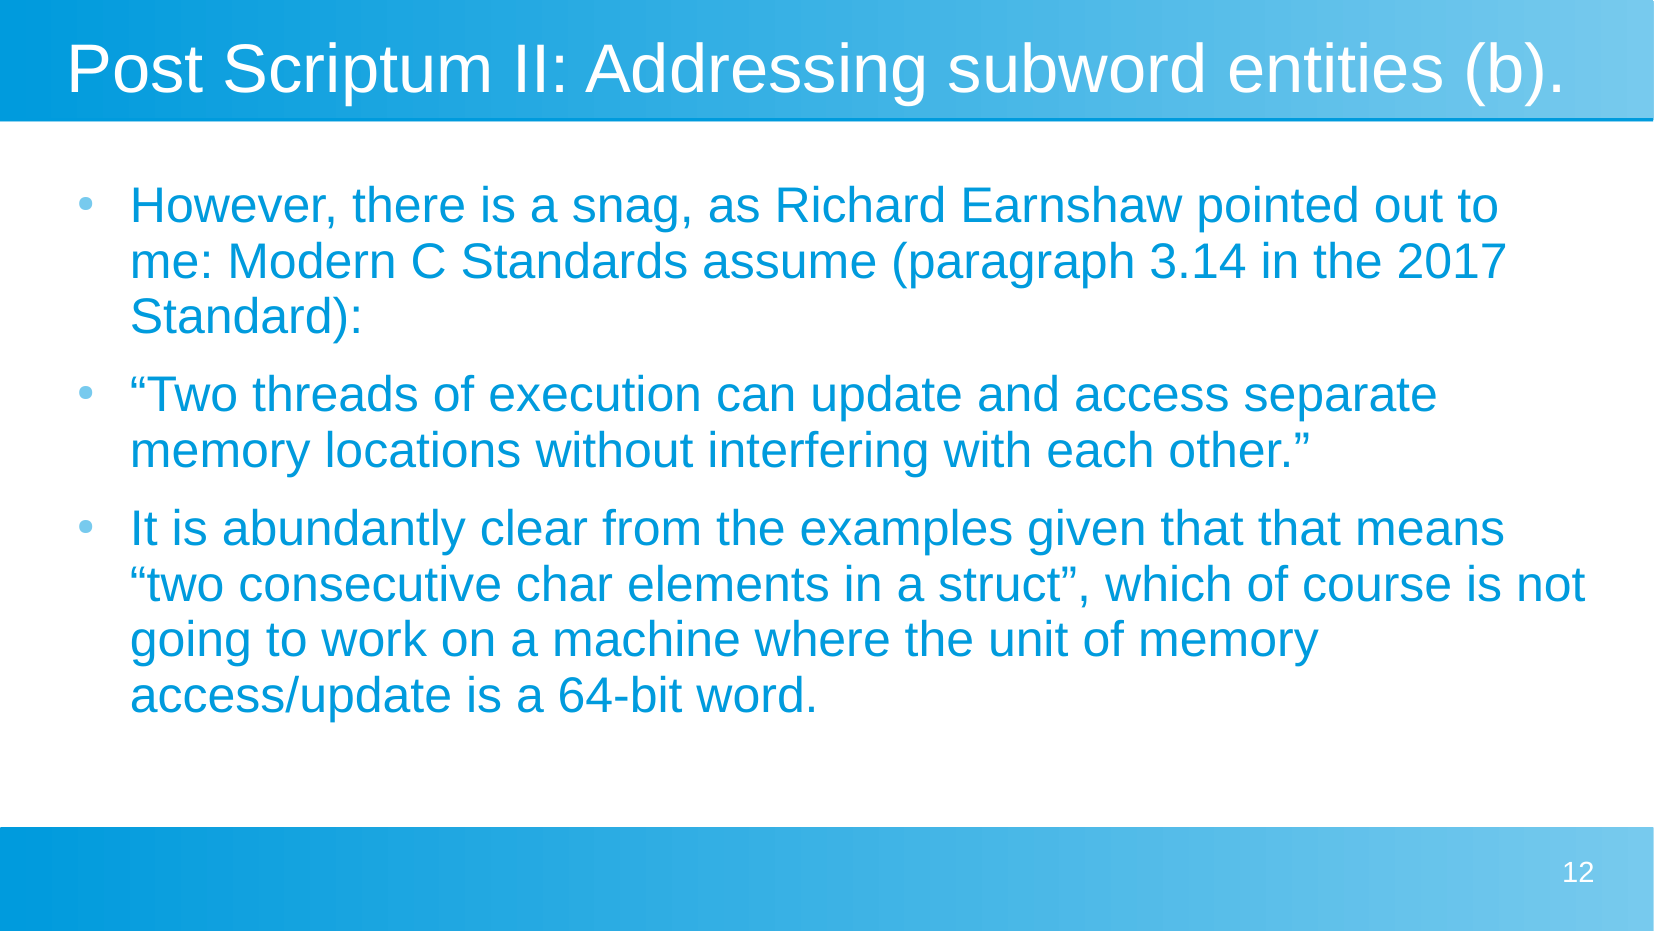

# Post Scriptum II: Addressing subword entities (b).
However, there is a snag, as Richard Earnshaw pointed out to me: Modern C Standards assume (paragraph 3.14 in the 2017 Standard):
“Two threads of execution can update and access separate memory locations without interfering with each other.”
It is abundantly clear from the examples given that that means “two consecutive char elements in a struct”, which of course is not going to work on a machine where the unit of memory access/update is a 64-bit word.
12